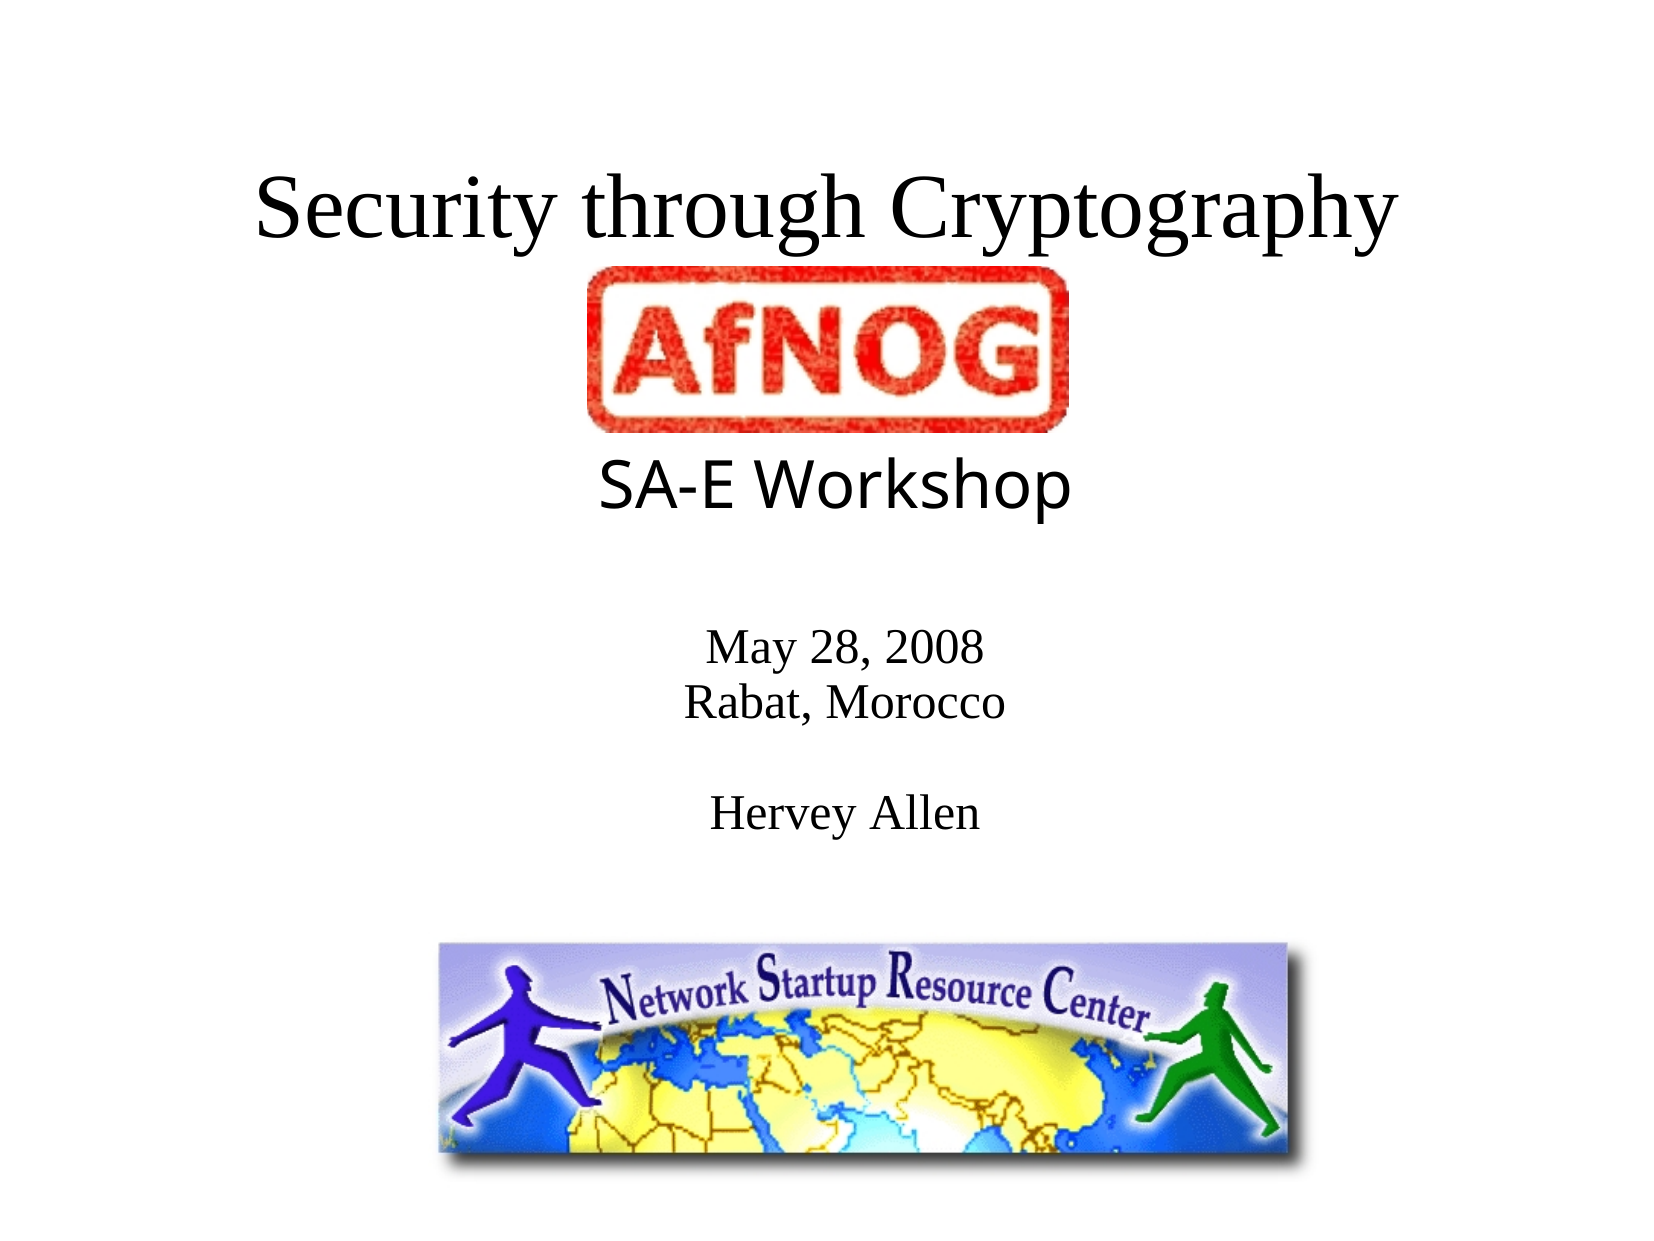

# Security through Cryptography
SA-E Workshop
May 28, 2008
Rabat, Morocco
Hervey Allen